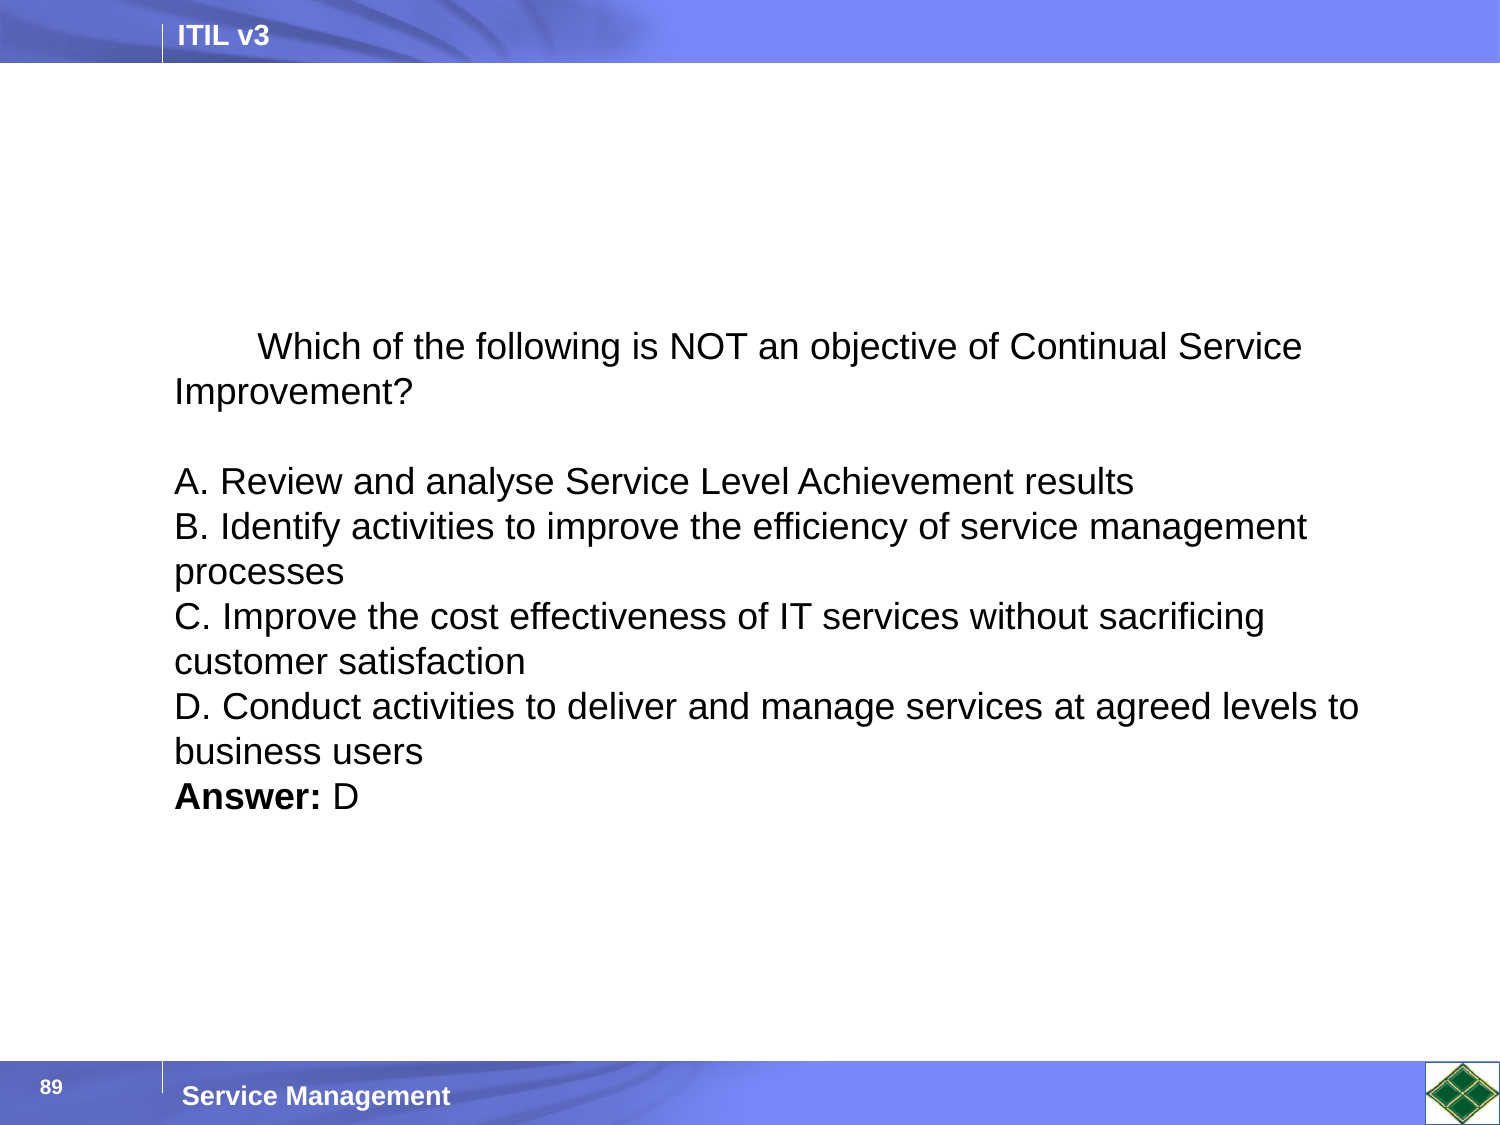

176. Which of the following is NOT an objective of Continual Service Improvement?
A. Review and analyse Service Level Achievement results
B. Identify activities to improve the efficiency of service management processes
C. Improve the cost effectiveness of IT services without sacrificing customer satisfaction
D. Conduct activities to deliver and manage services at agreed levels to business users
Answer: D